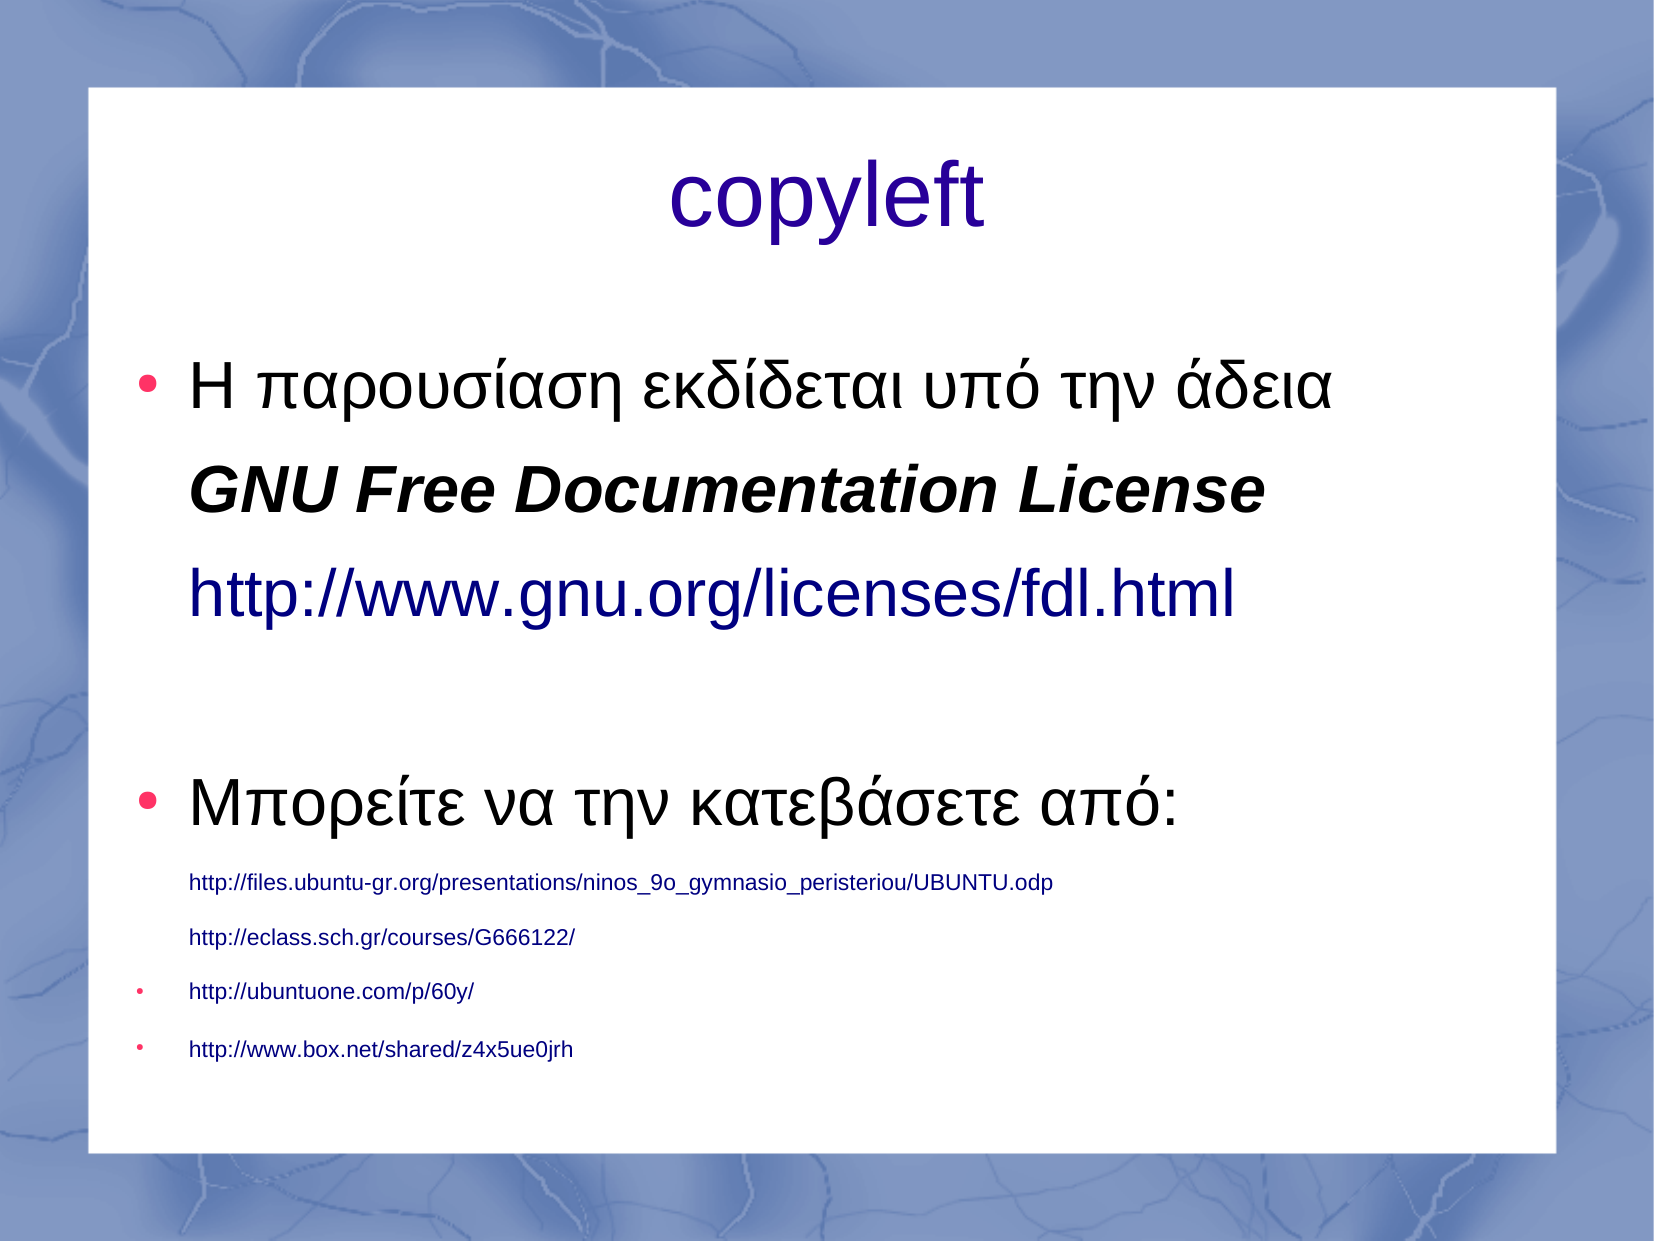

# copyleft
H παρουσίαση εκδίδεται υπό την άδεια
GNU Free Documentation License
http://www.gnu.org/licenses/fdl.html
Μπορείτε να την κατεβάσετε από:
http://files.ubuntu-gr.org/presentations/ninos_9o_gymnasio_peristeriou/UBUNTU.odp
http://eclass.sch.gr/courses/G666122/
http://ubuntuone.com/p/60y/
http://www.box.net/shared/z4x5ue0jrh